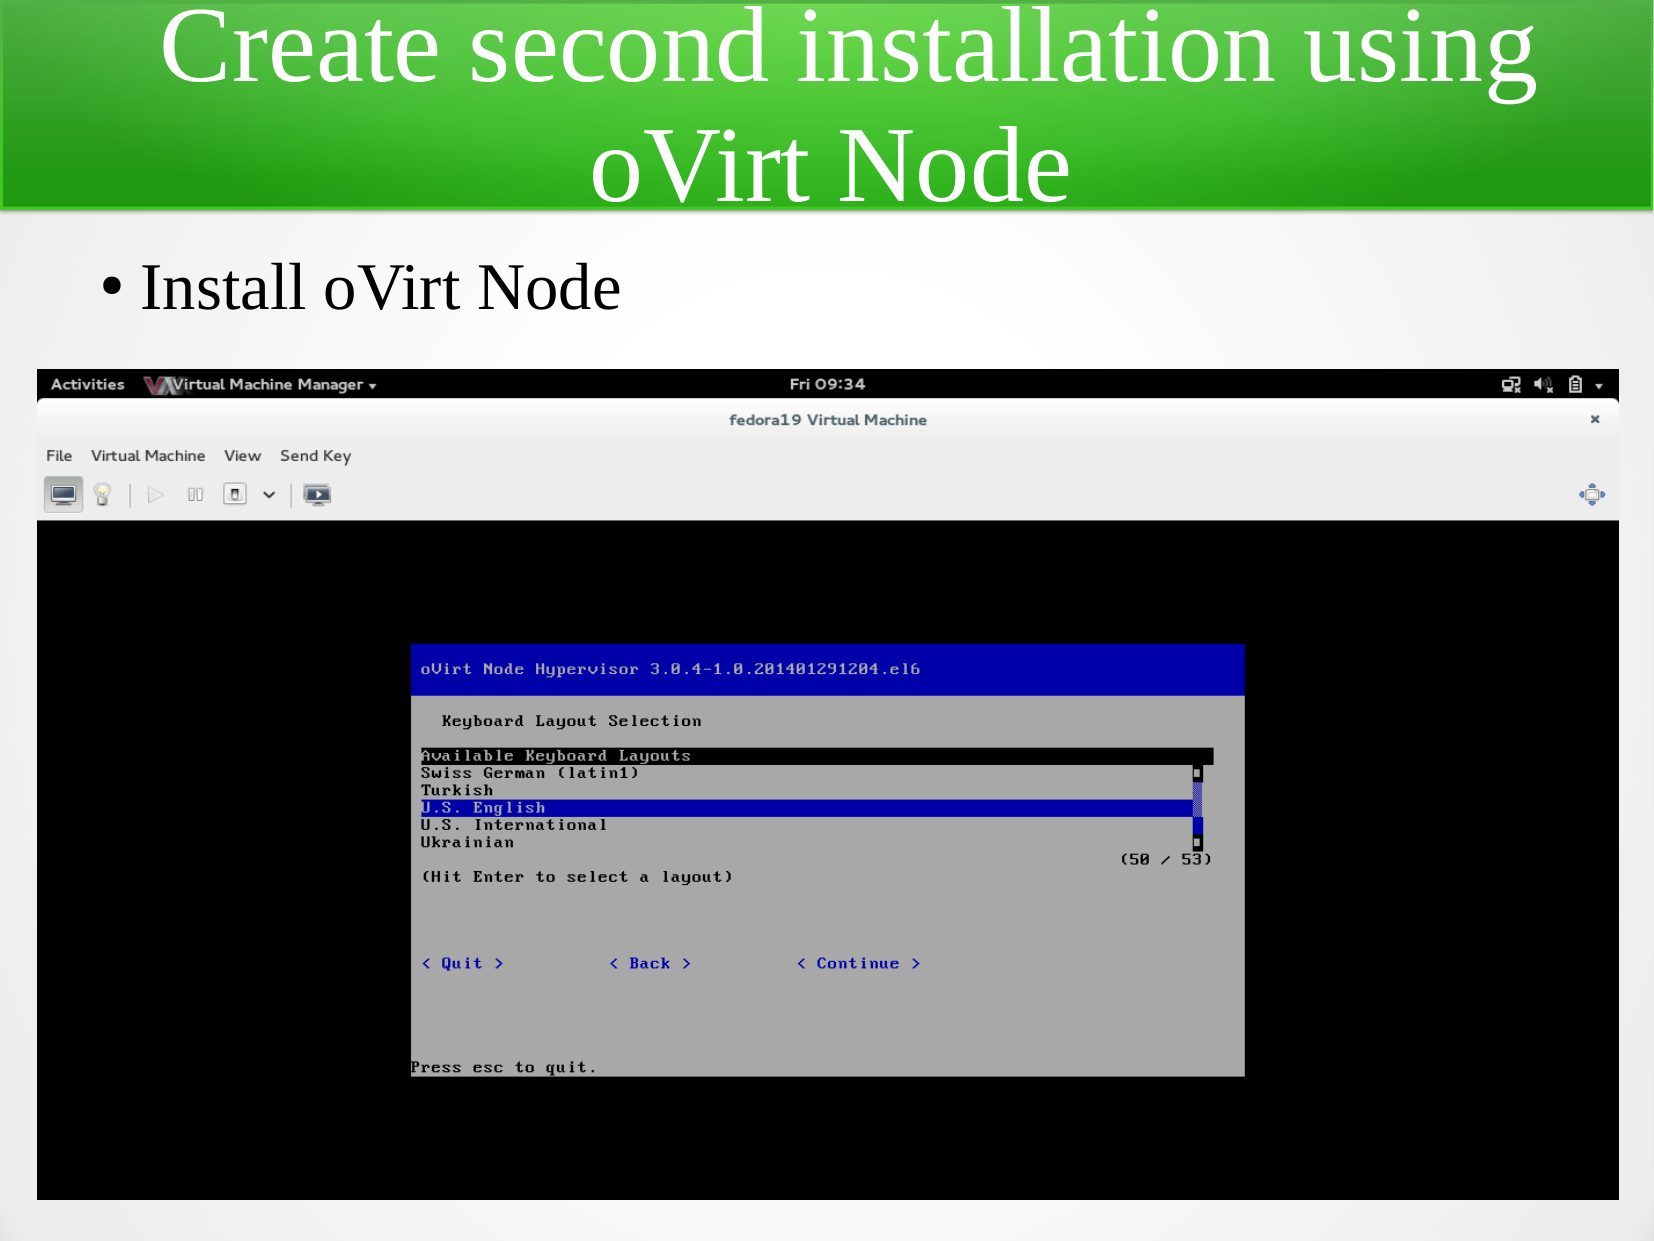

# Create second installation using oVirt Node
 Install oVirt Node